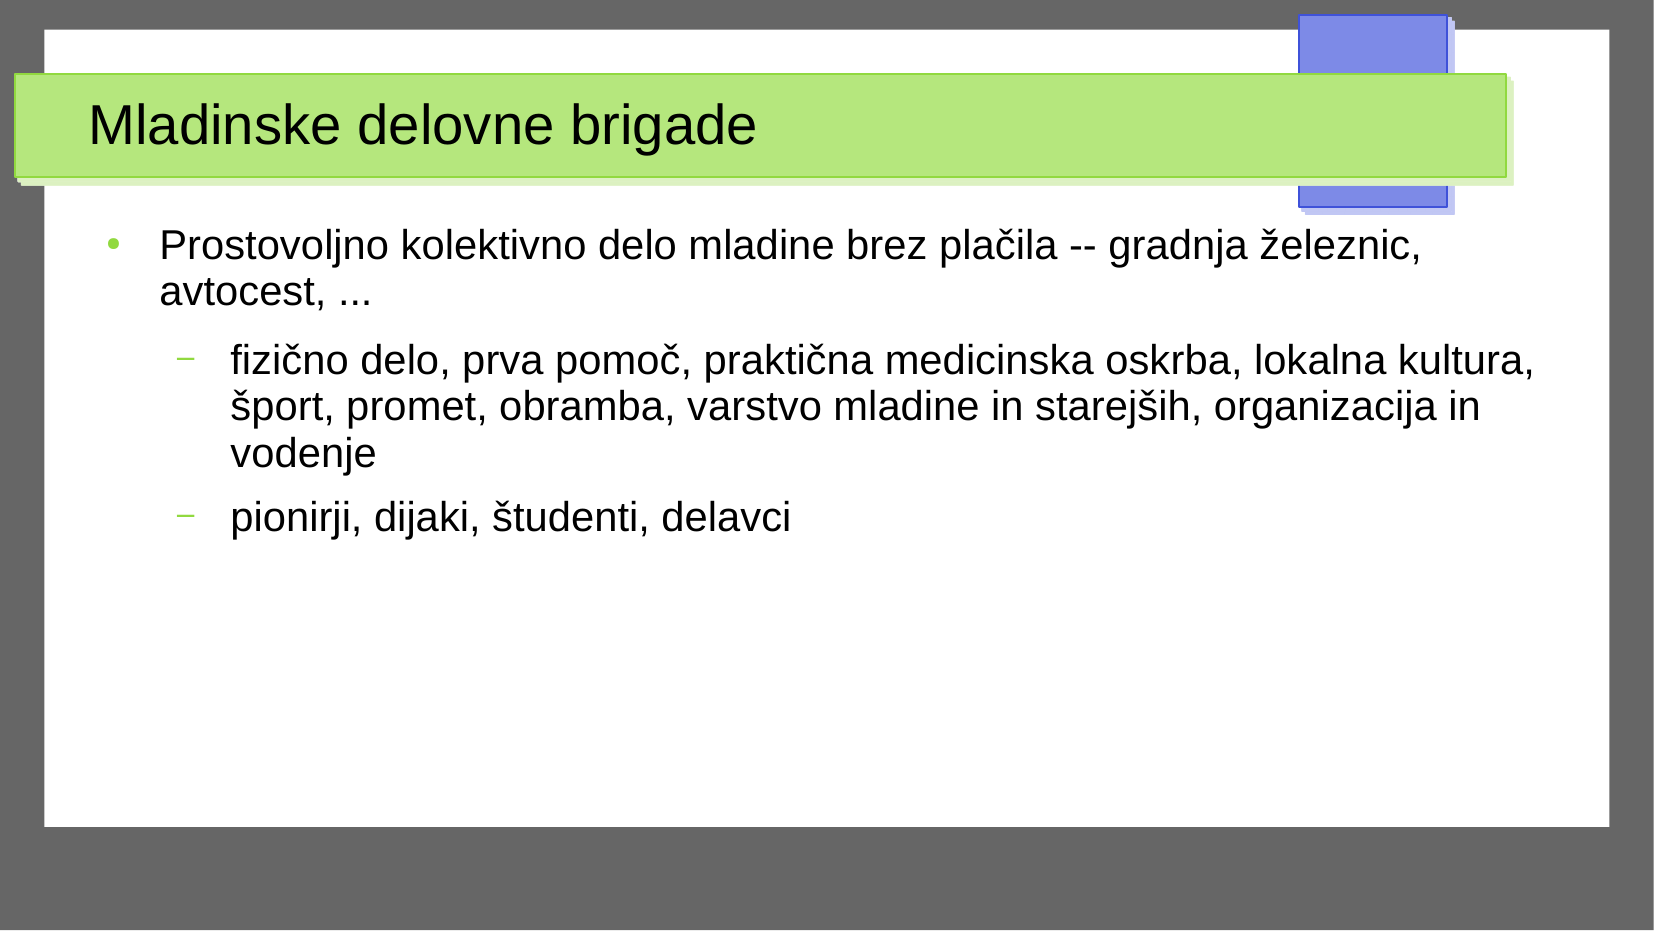

# Mladinske delovne brigade
Prostovoljno kolektivno delo mladine brez plačila -- gradnja železnic, avtocest, ...
fizično delo, prva pomoč, praktična medicinska oskrba, lokalna kultura, šport, promet, obramba, varstvo mladine in starejših, organizacija in vodenje
pionirji, dijaki, študenti, delavci